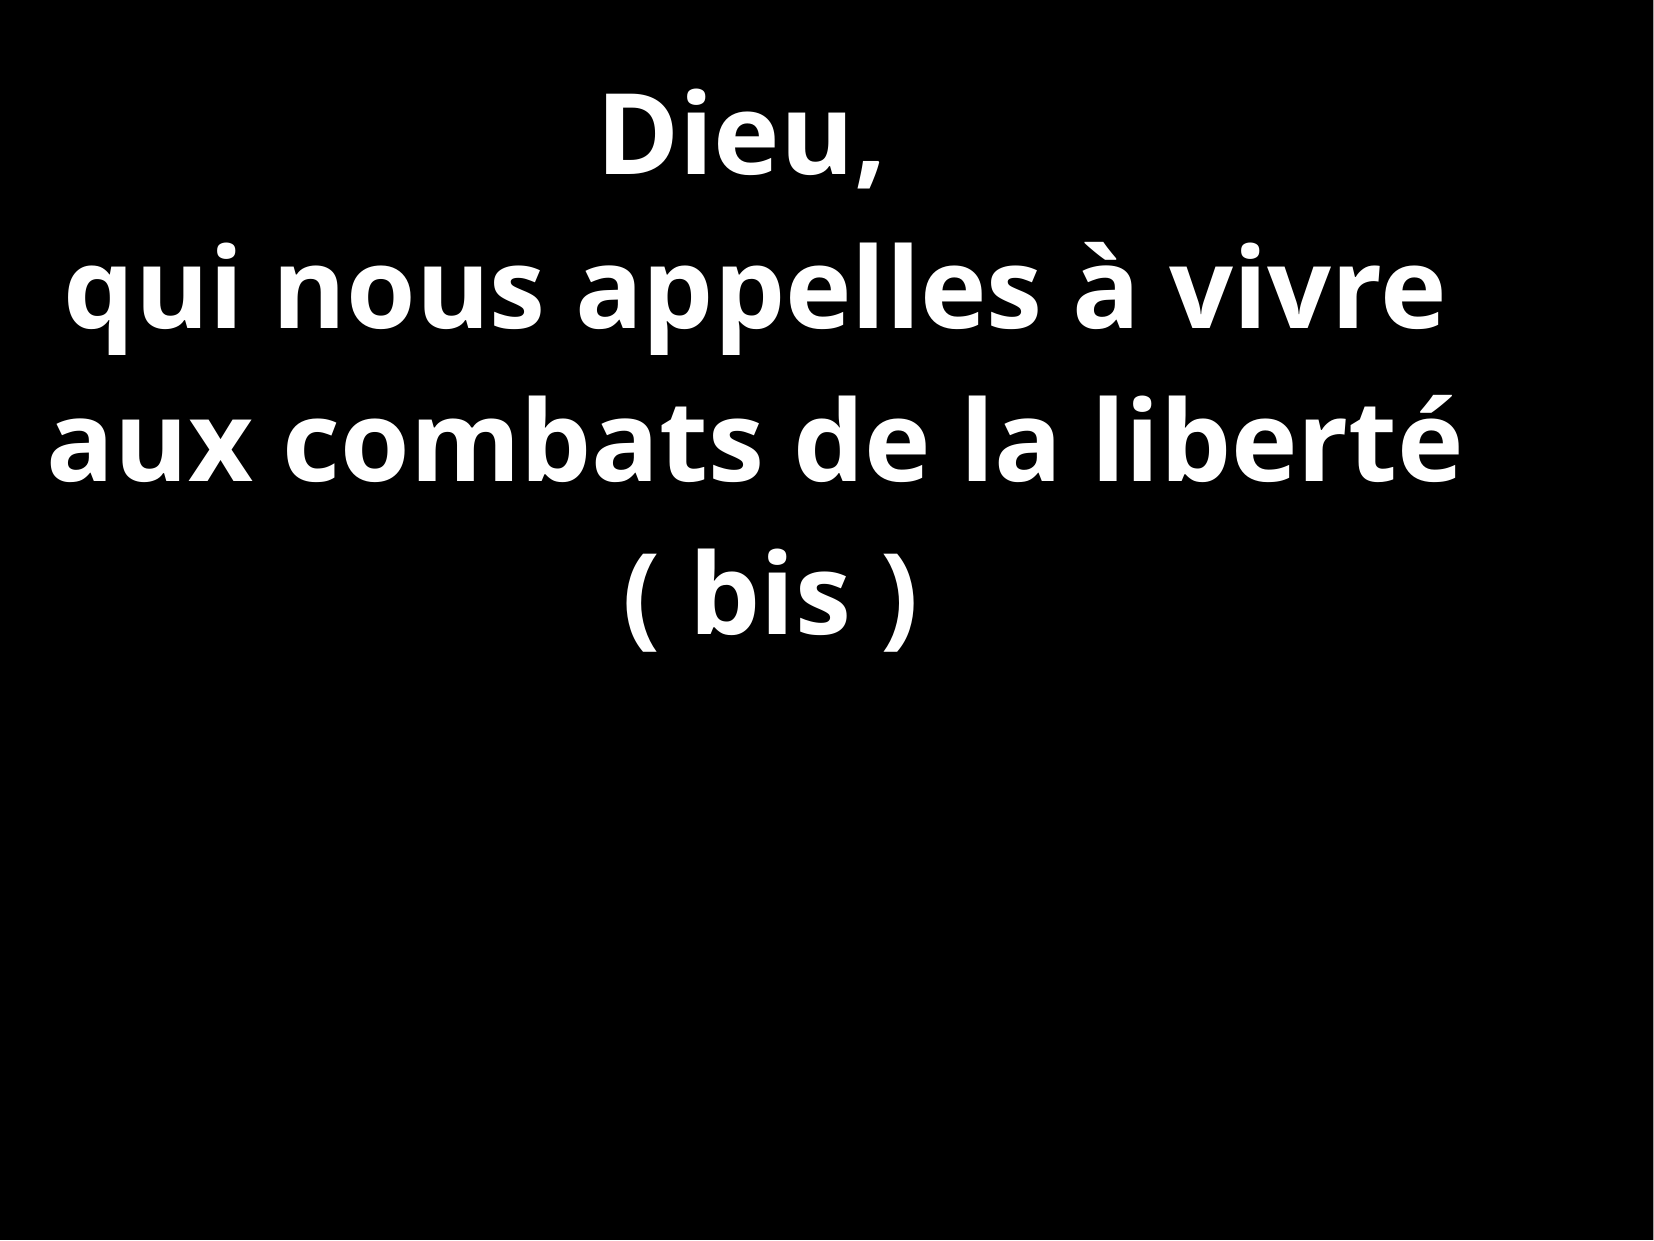

Dieu,
qui nous appelles à vivre
aux combats de la liberté
 ( bis )